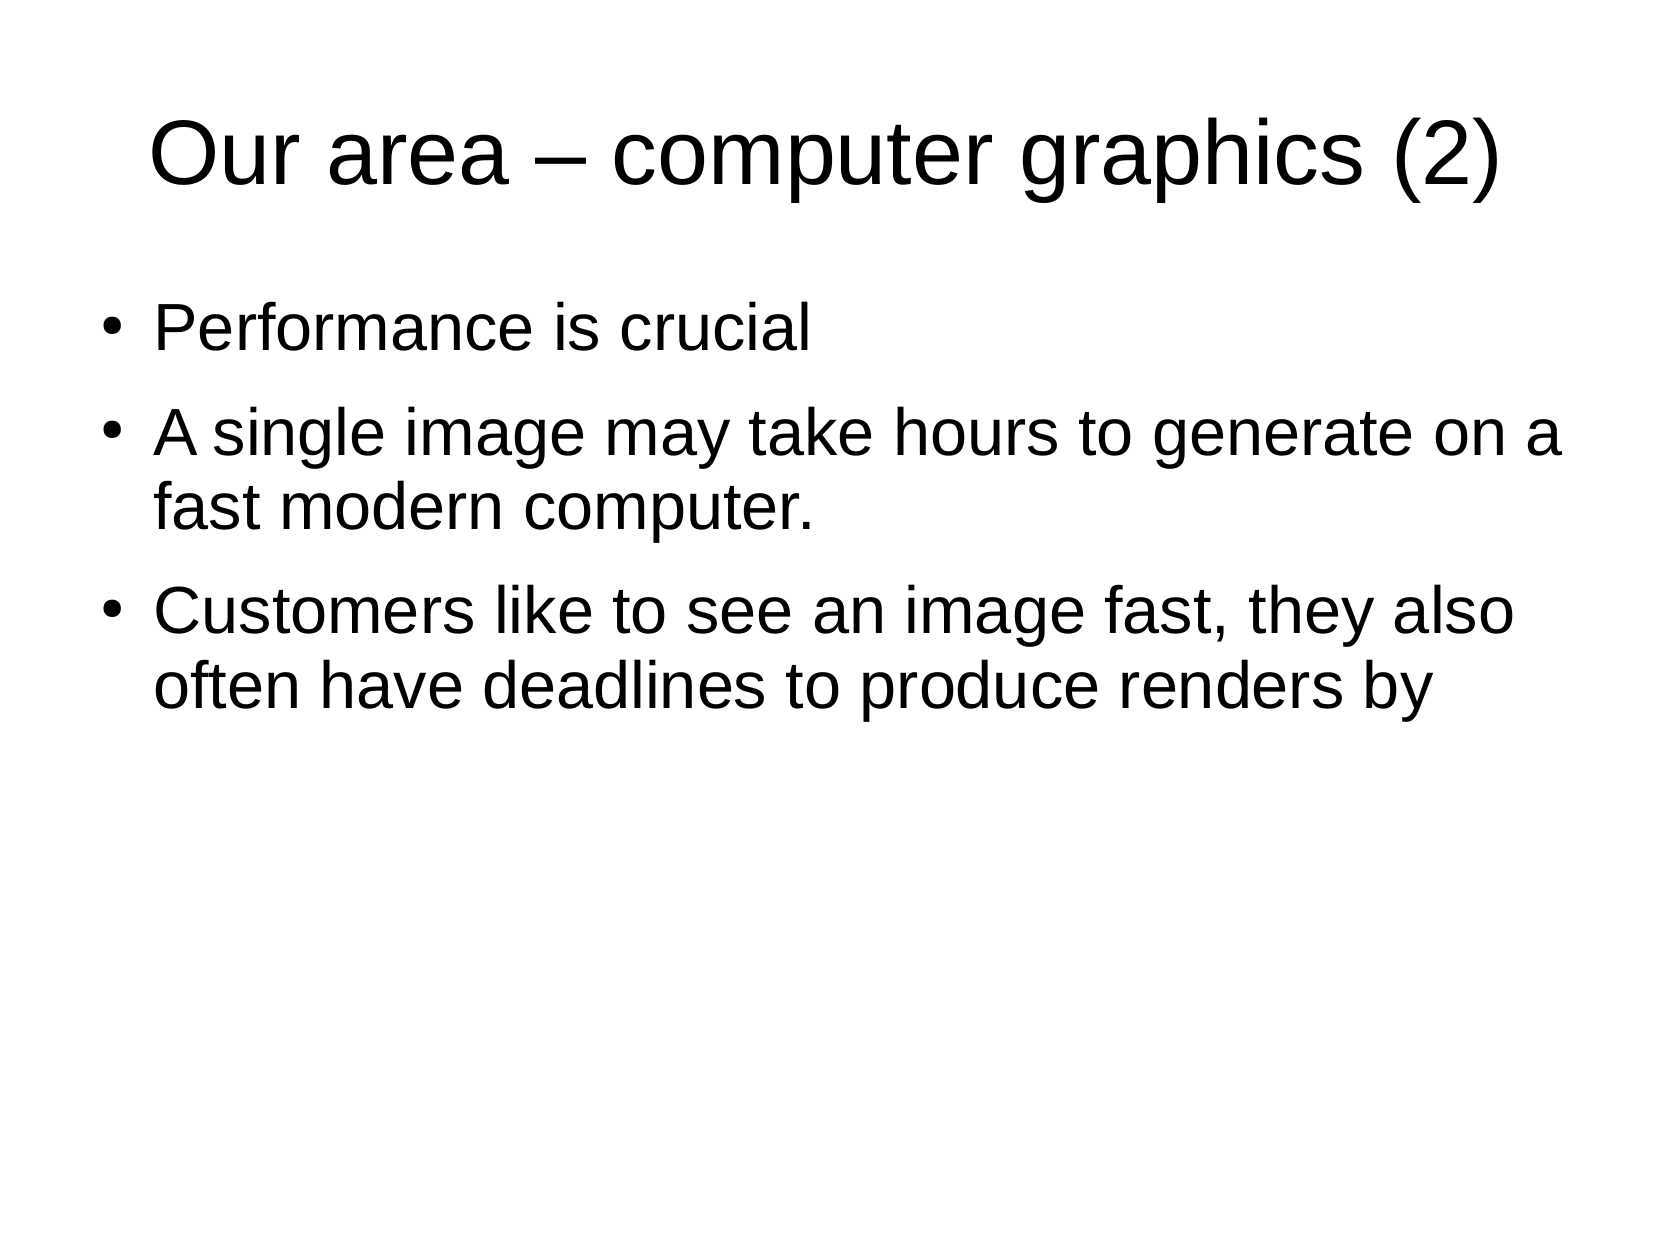

# Our area – computer graphics (2)
Performance is crucial
A single image may take hours to generate on a fast modern computer.
Customers like to see an image fast, they also often have deadlines to produce renders by